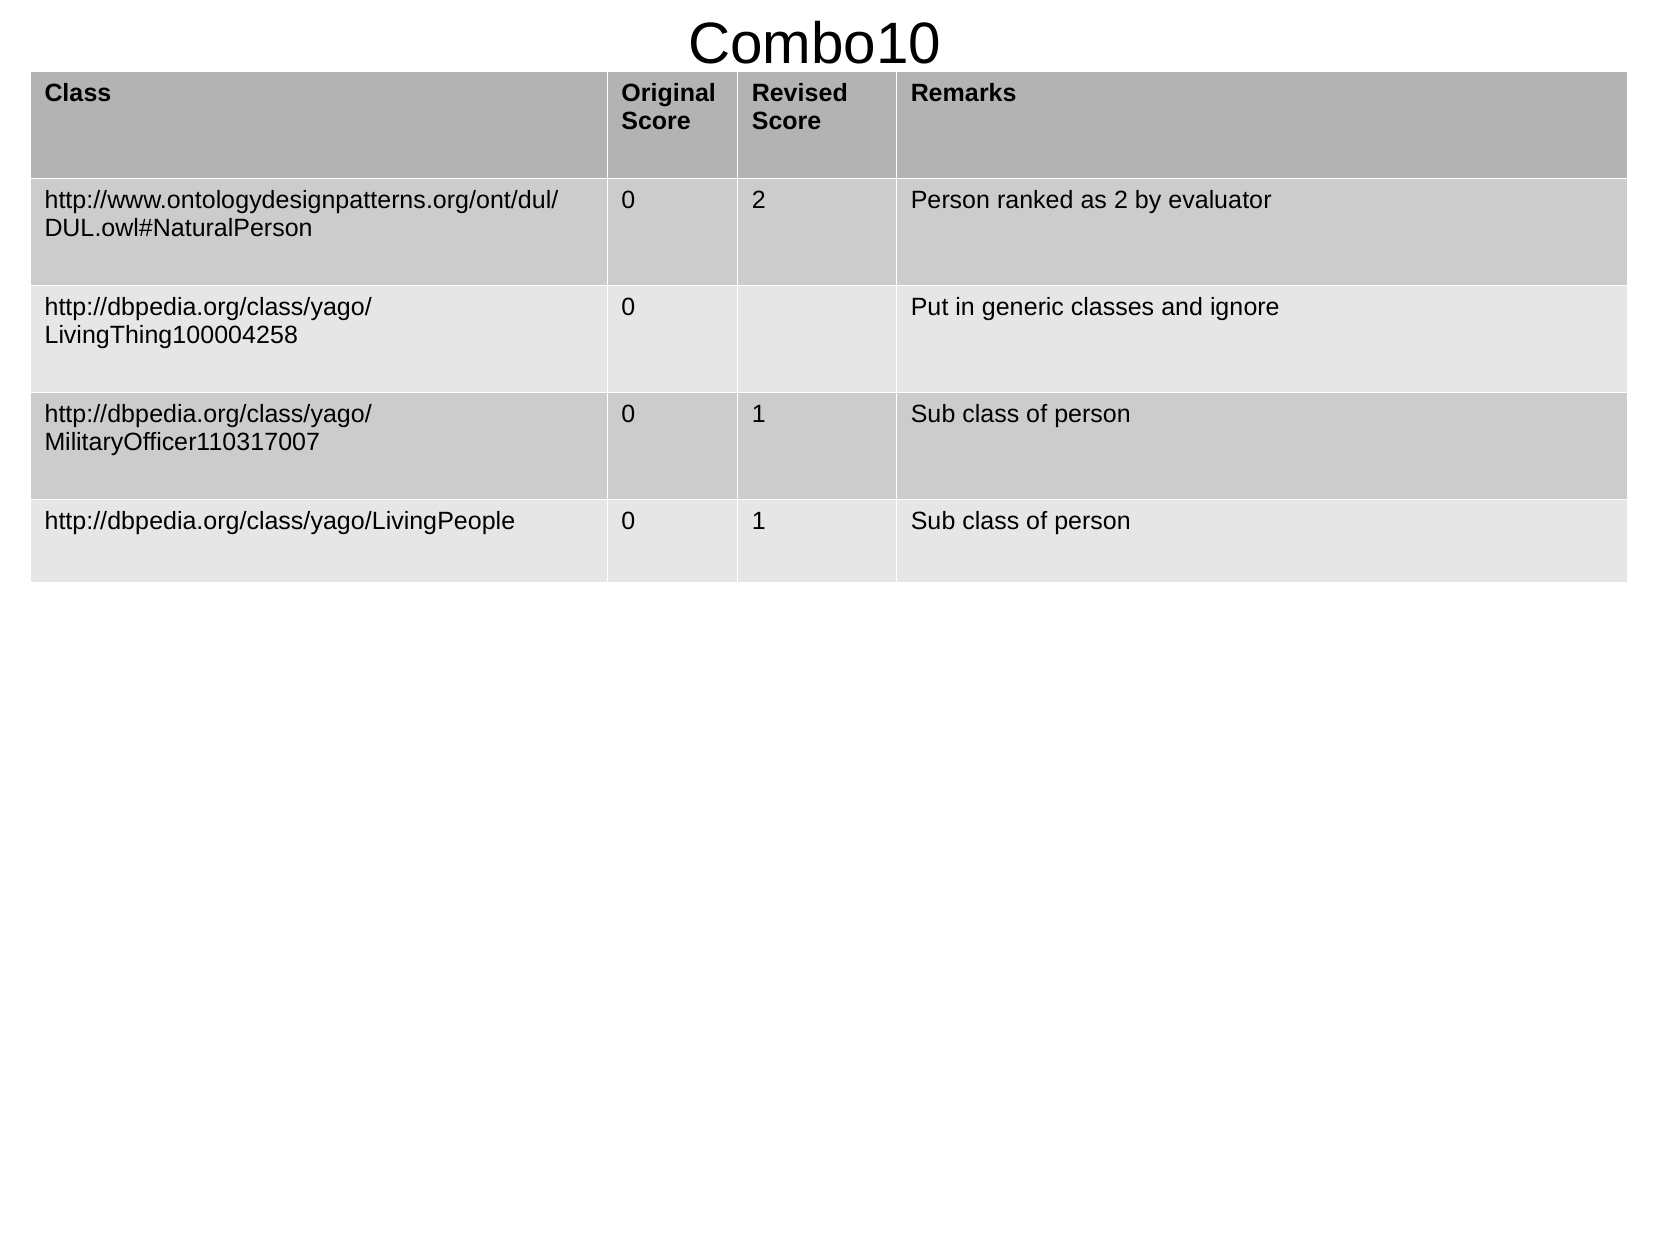

# Combo10
| Class | Original Score | Revised Score | Remarks |
| --- | --- | --- | --- |
| http://www.ontologydesignpatterns.org/ont/dul/DUL.owl#NaturalPerson | 0 | 2 | Person ranked as 2 by evaluator |
| http://dbpedia.org/class/yago/LivingThing100004258 | 0 | | Put in generic classes and ignore |
| http://dbpedia.org/class/yago/MilitaryOfficer110317007 | 0 | 1 | Sub class of person |
| http://dbpedia.org/class/yago/LivingPeople | 0 | 1 | Sub class of person |